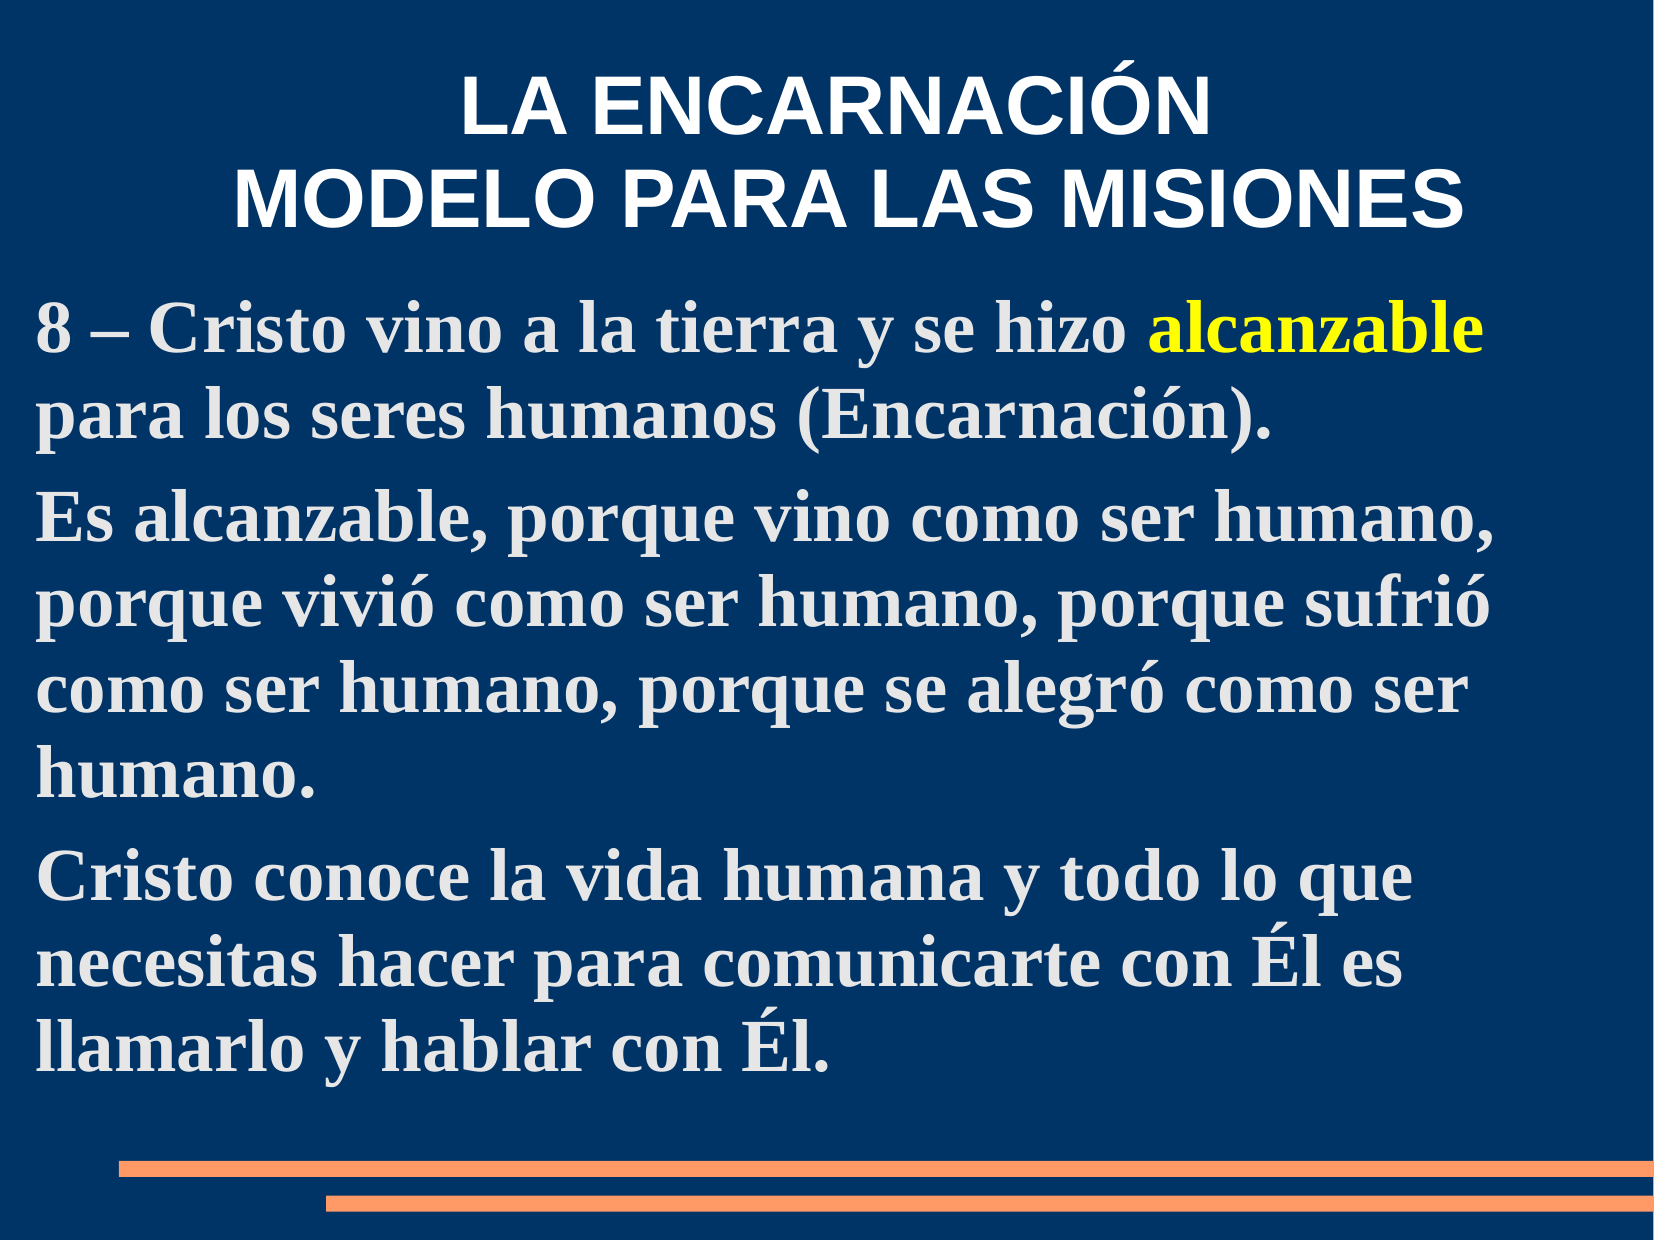

# LA ENCARNACIÓN MODELO PARA LAS MISIONES
8 – Cristo vino a la tierra y se hizo alcanzable para los seres humanos (Encarnación).
Es alcanzable, porque vino como ser humano, porque vivió como ser humano, porque sufrió como ser humano, porque se alegró como ser humano.
Cristo conoce la vida humana y todo lo que necesitas hacer para comunicarte con Él es llamarlo y hablar con Él.